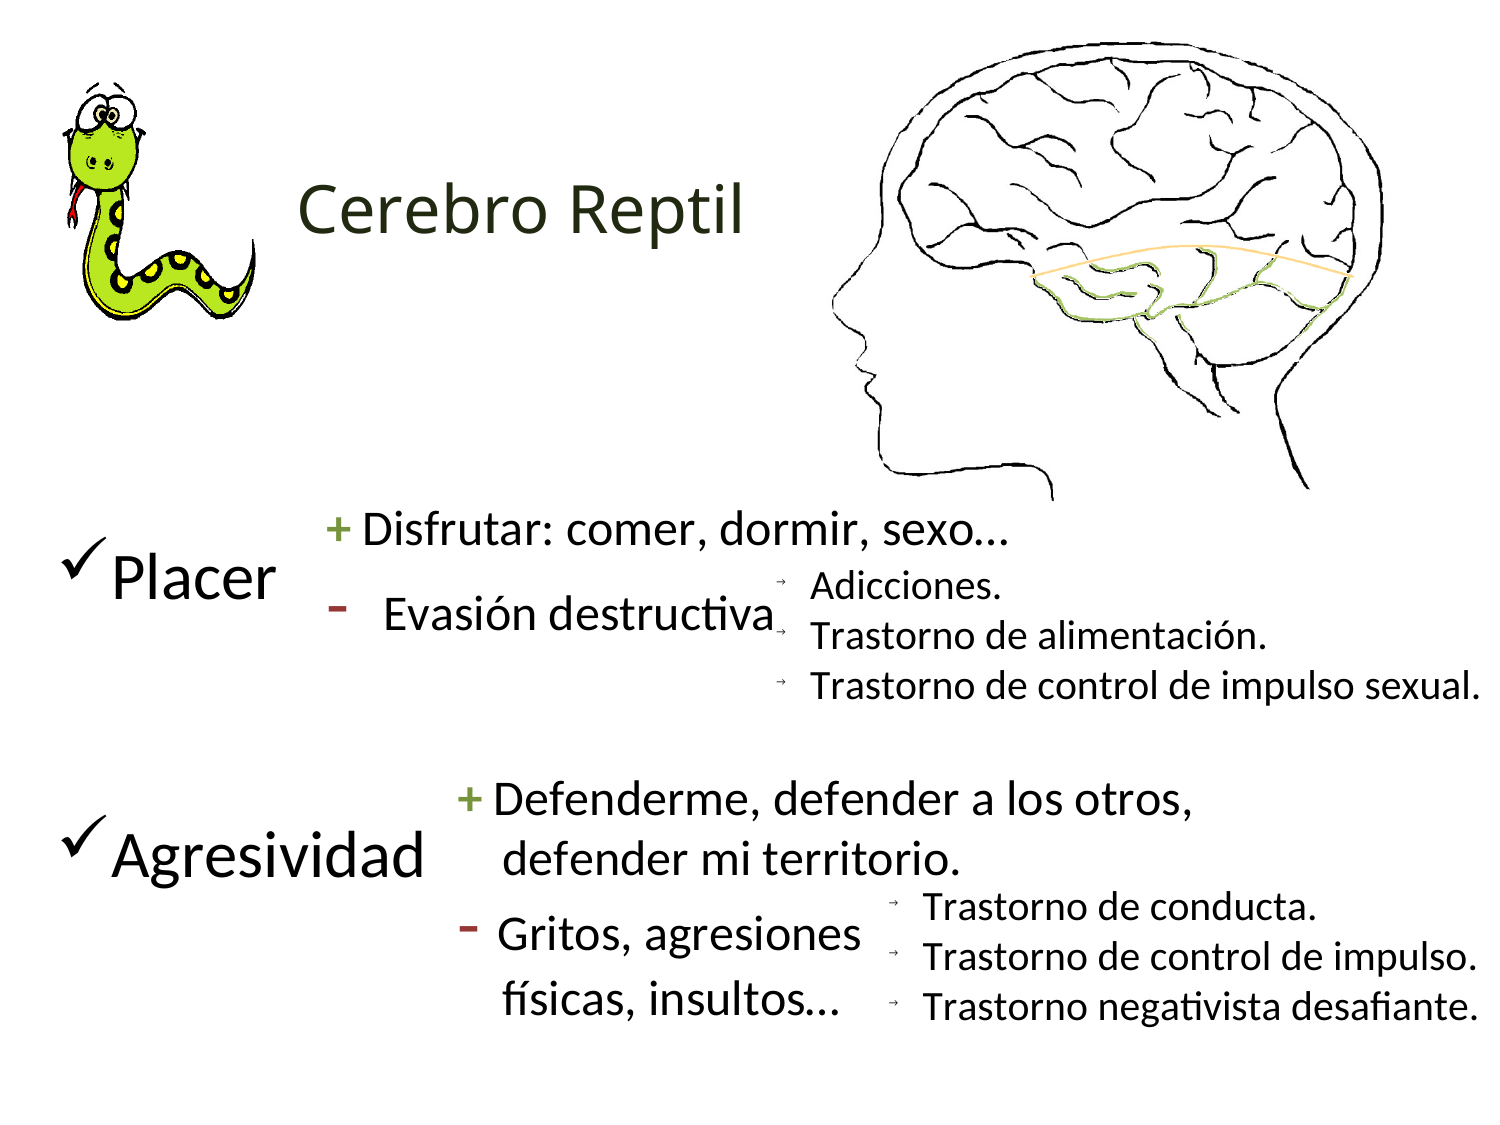

Cerebro Reptil
+ Disfrutar: comer, dormir, sexo…
- Evasión destructiva
Placer
Adicciones.
Trastorno de alimentación.
Trastorno de control de impulso sexual.
+ Defenderme, defender a los otros,
 defender mi territorio.
Agresividad
- Gritos, agresiones
 físicas, insultos…
Trastorno de conducta.
Trastorno de control de impulso.
Trastorno negativista desafiante.